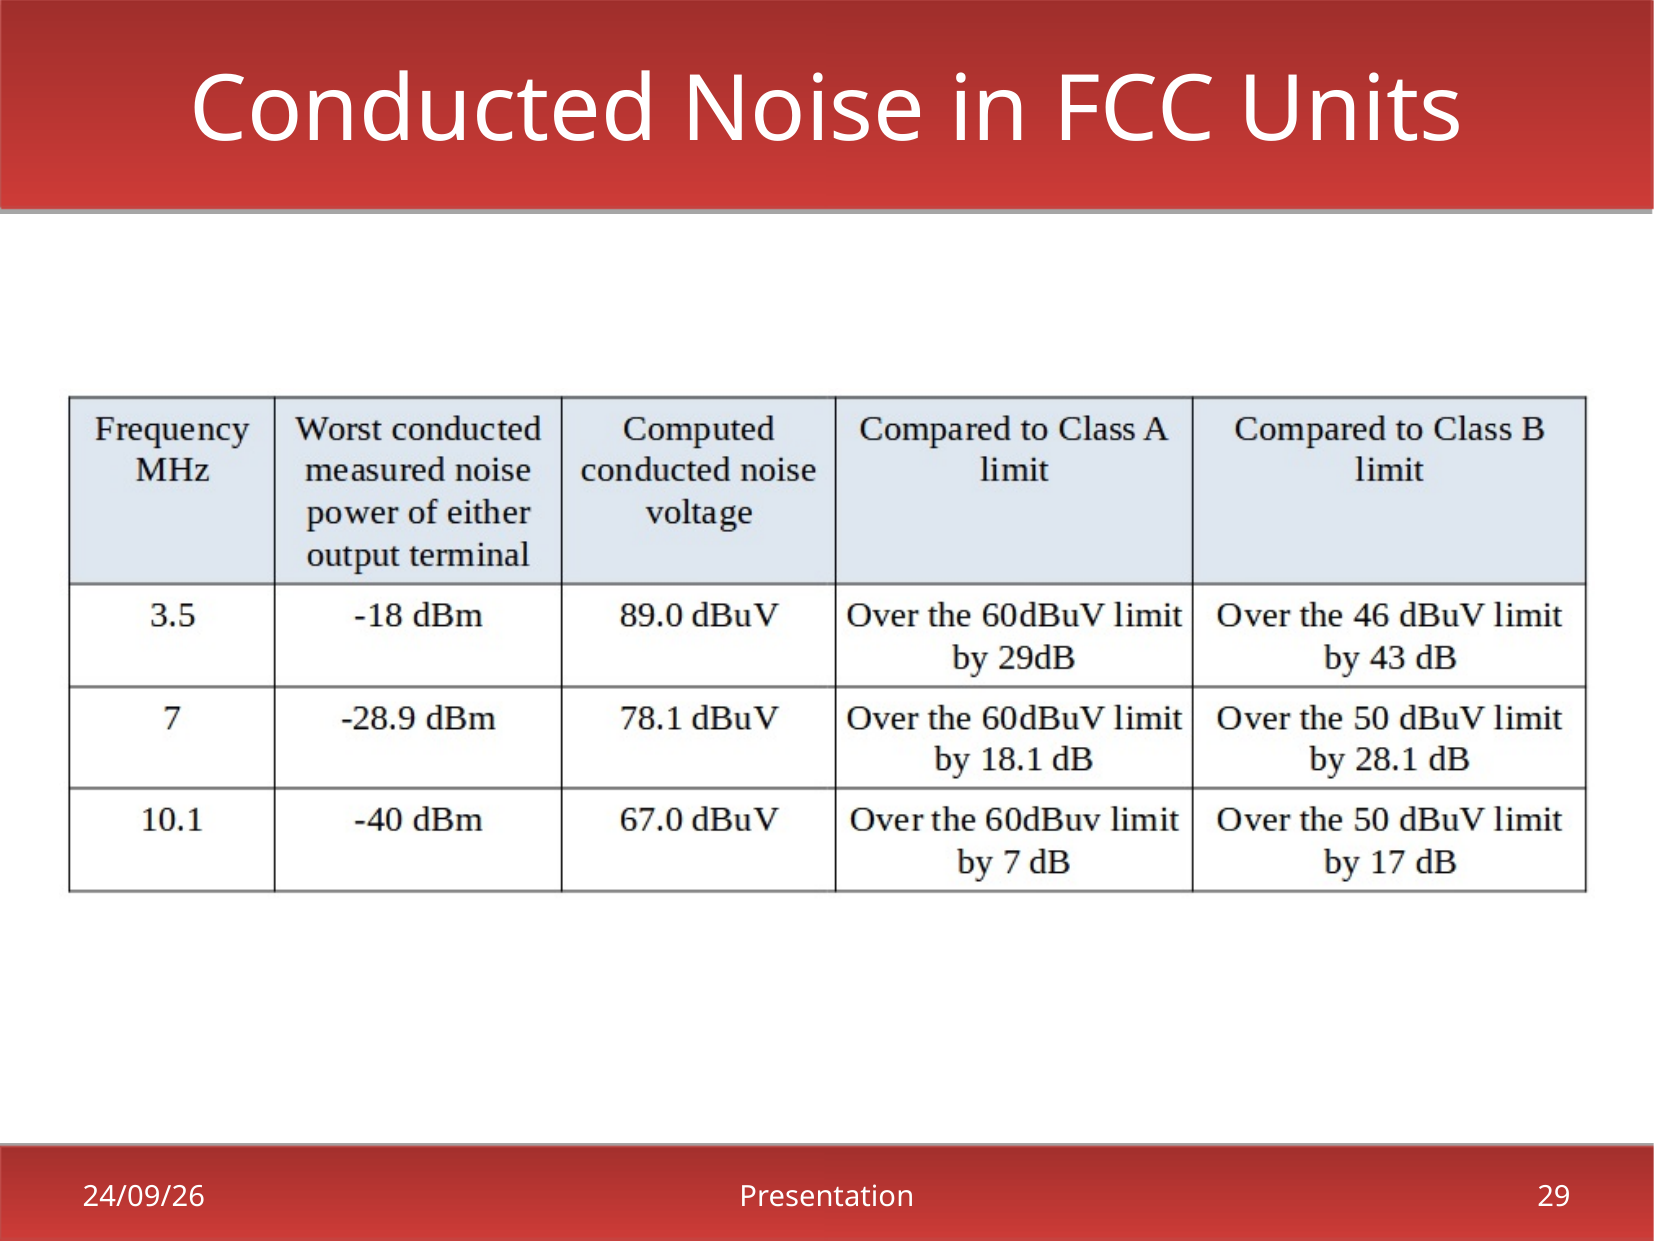

# Conducted Noise in FCC Units
Presentation
29